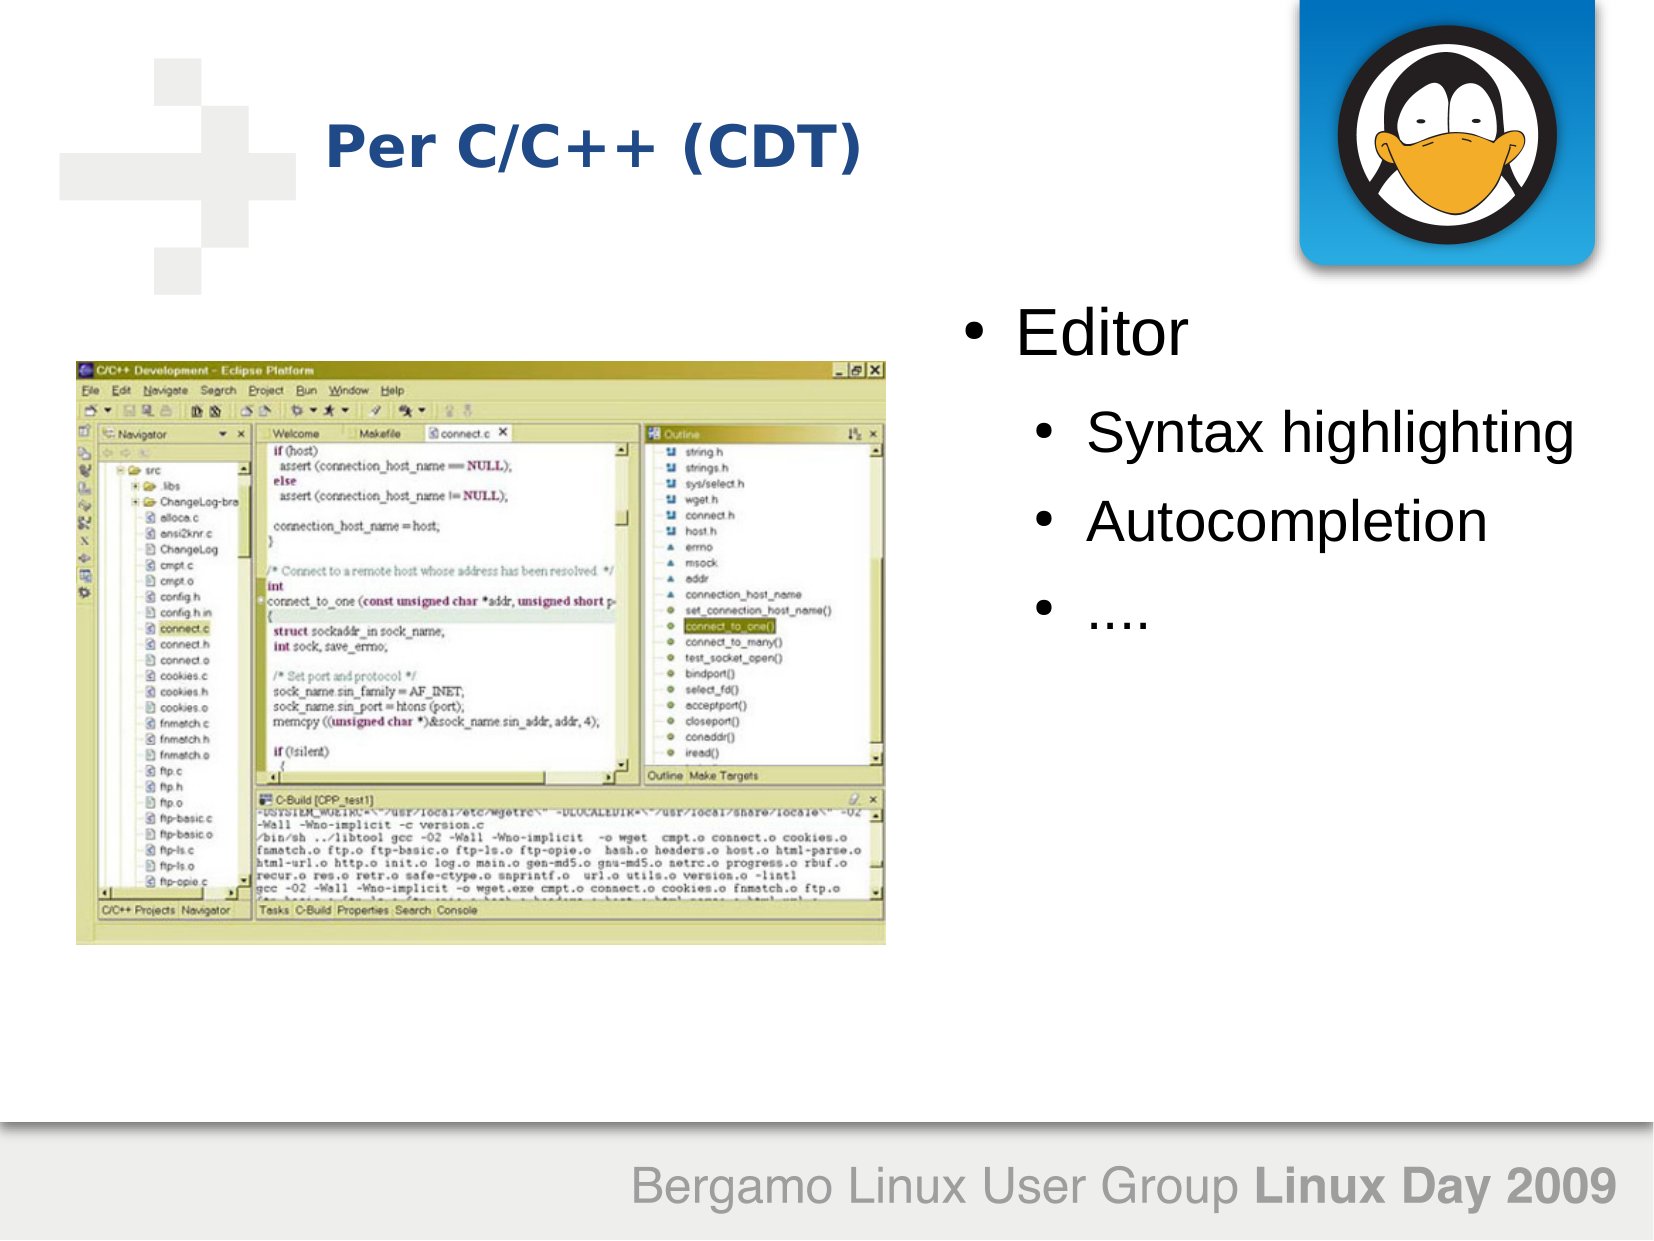

# Per C/C++ (CDT)
Editor
Syntax highlighting
Autocompletion
....